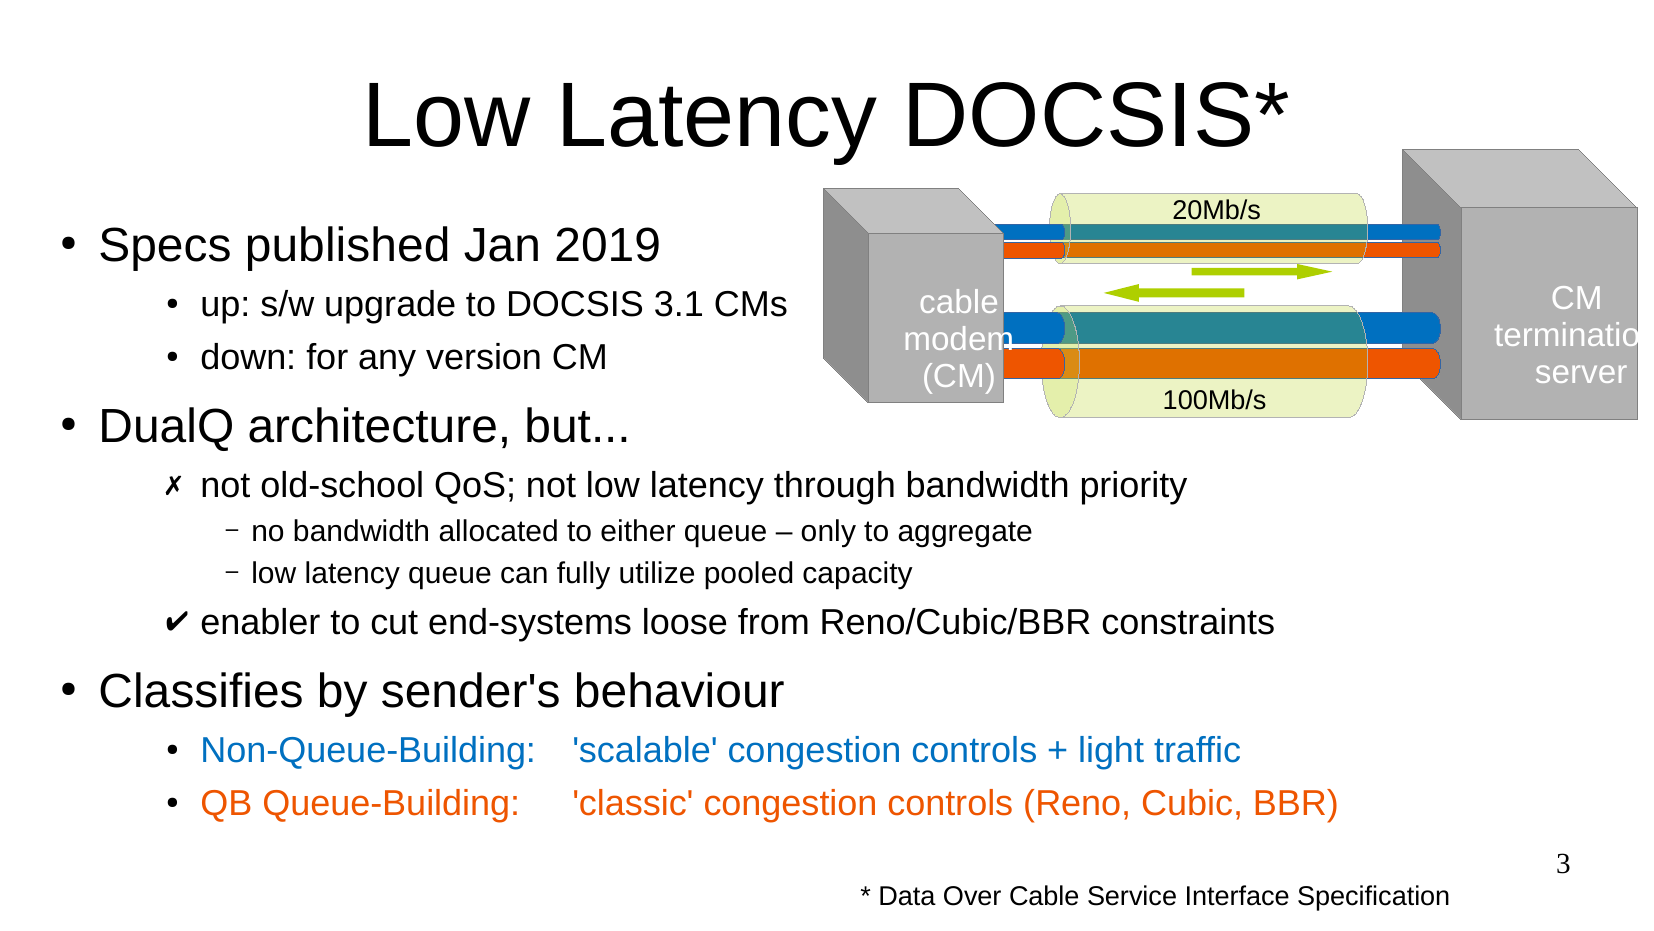

# Low Latency DOCSIS*
 CM
 termination
 server
20Mb/s
 cable
 modem
 (CM)
Specs published Jan 2019
up: s/w upgrade to DOCSIS 3.1 CMs
down: for any version CM
DualQ architecture, but...
not old-school QoS; not low latency through bandwidth priority
no bandwidth allocated to either queue – only to aggregate
low latency queue can fully utilize pooled capacity
enabler to cut end-systems loose from Reno/Cubic/BBR constraints
Classifies by sender's behaviour
Non-Queue-Building:	'scalable' congestion controls + light traffic
QB Queue-Building:	'classic' congestion controls (Reno, Cubic, BBR)
100Mb/s
3
* Data Over Cable Service Interface Specification